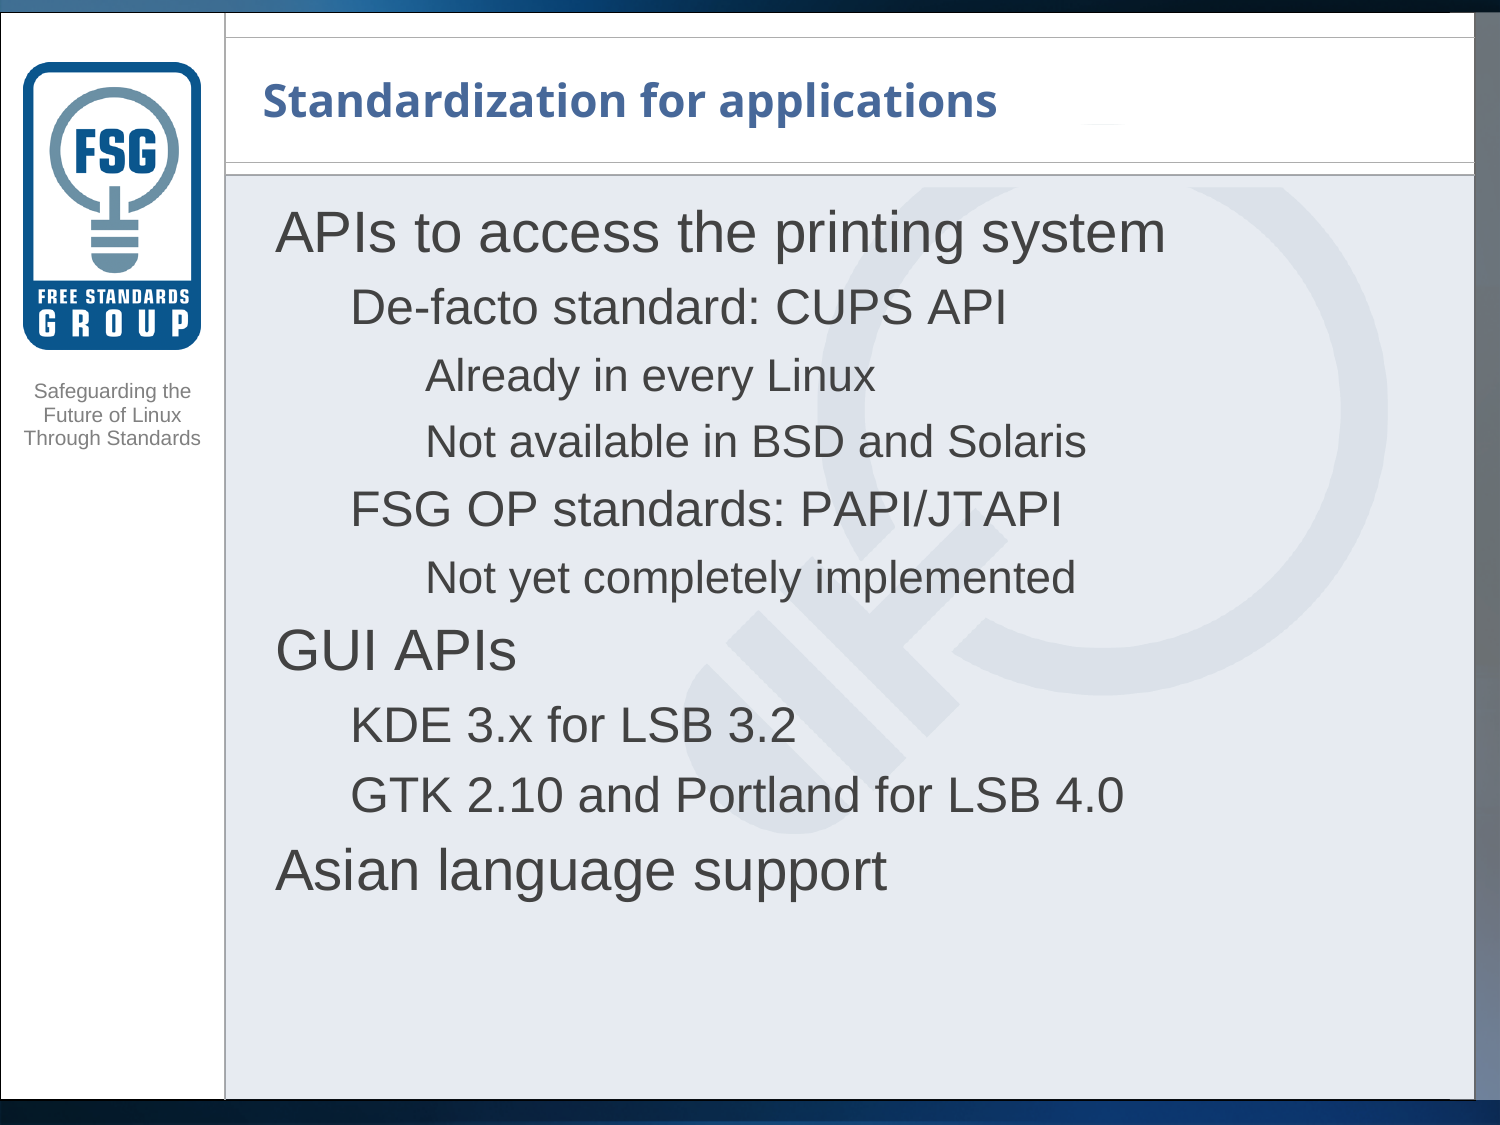

# Standardization for applications
APIs to access the printing system
De-facto standard: CUPS API
Already in every Linux
Not available in BSD and Solaris
FSG OP standards: PAPI/JTAPI
Not yet completely implemented
GUI APIs
KDE 3.x for LSB 3.2
GTK 2.10 and Portland for LSB 4.0
Asian language support